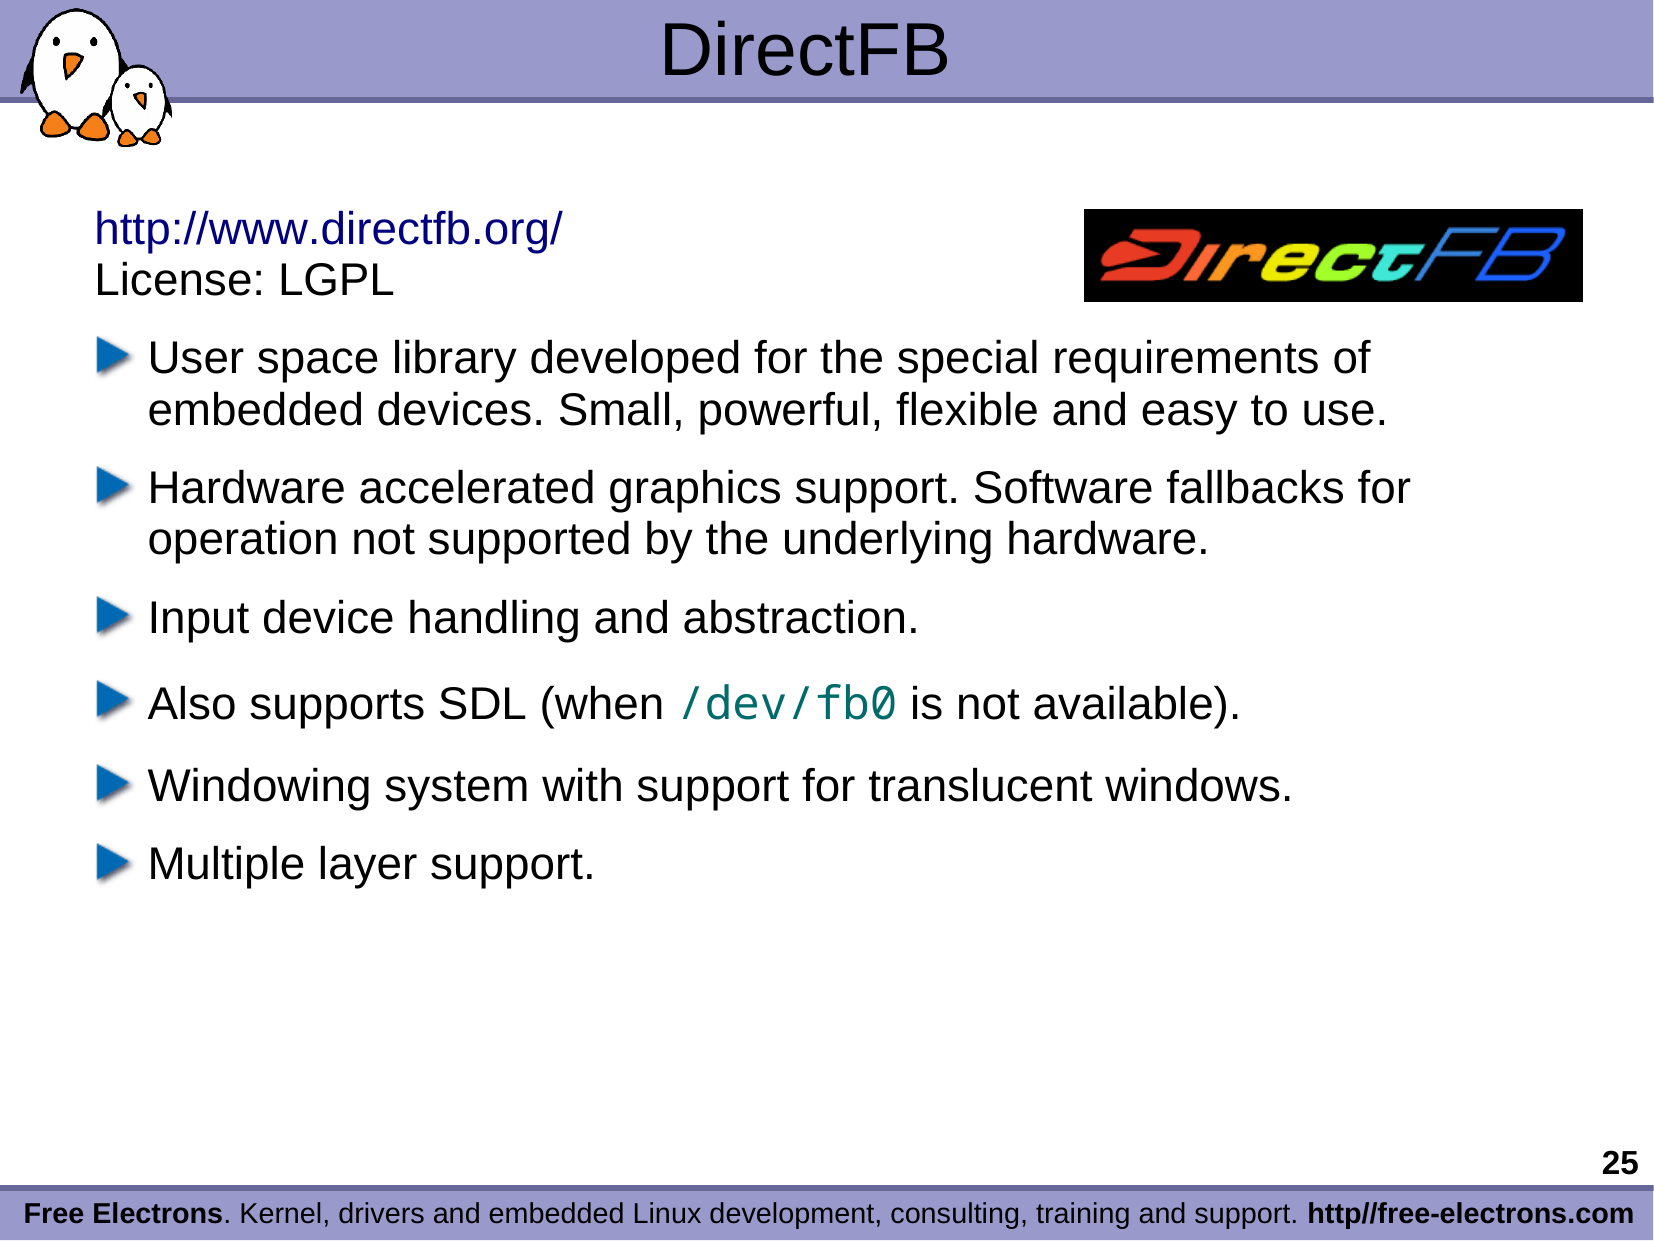

# DirectFB
http://www.directfb.org/
License: LGPL
User space library developed for the special requirements of embedded devices. Small, powerful, flexible and easy to use.
Hardware accelerated graphics support. Software fallbacks for operation not supported by the underlying hardware.
Input device handling and abstraction.
Also supports SDL (when /dev/fb0 is not available).
Windowing system with support for translucent windows.
Multiple layer support.